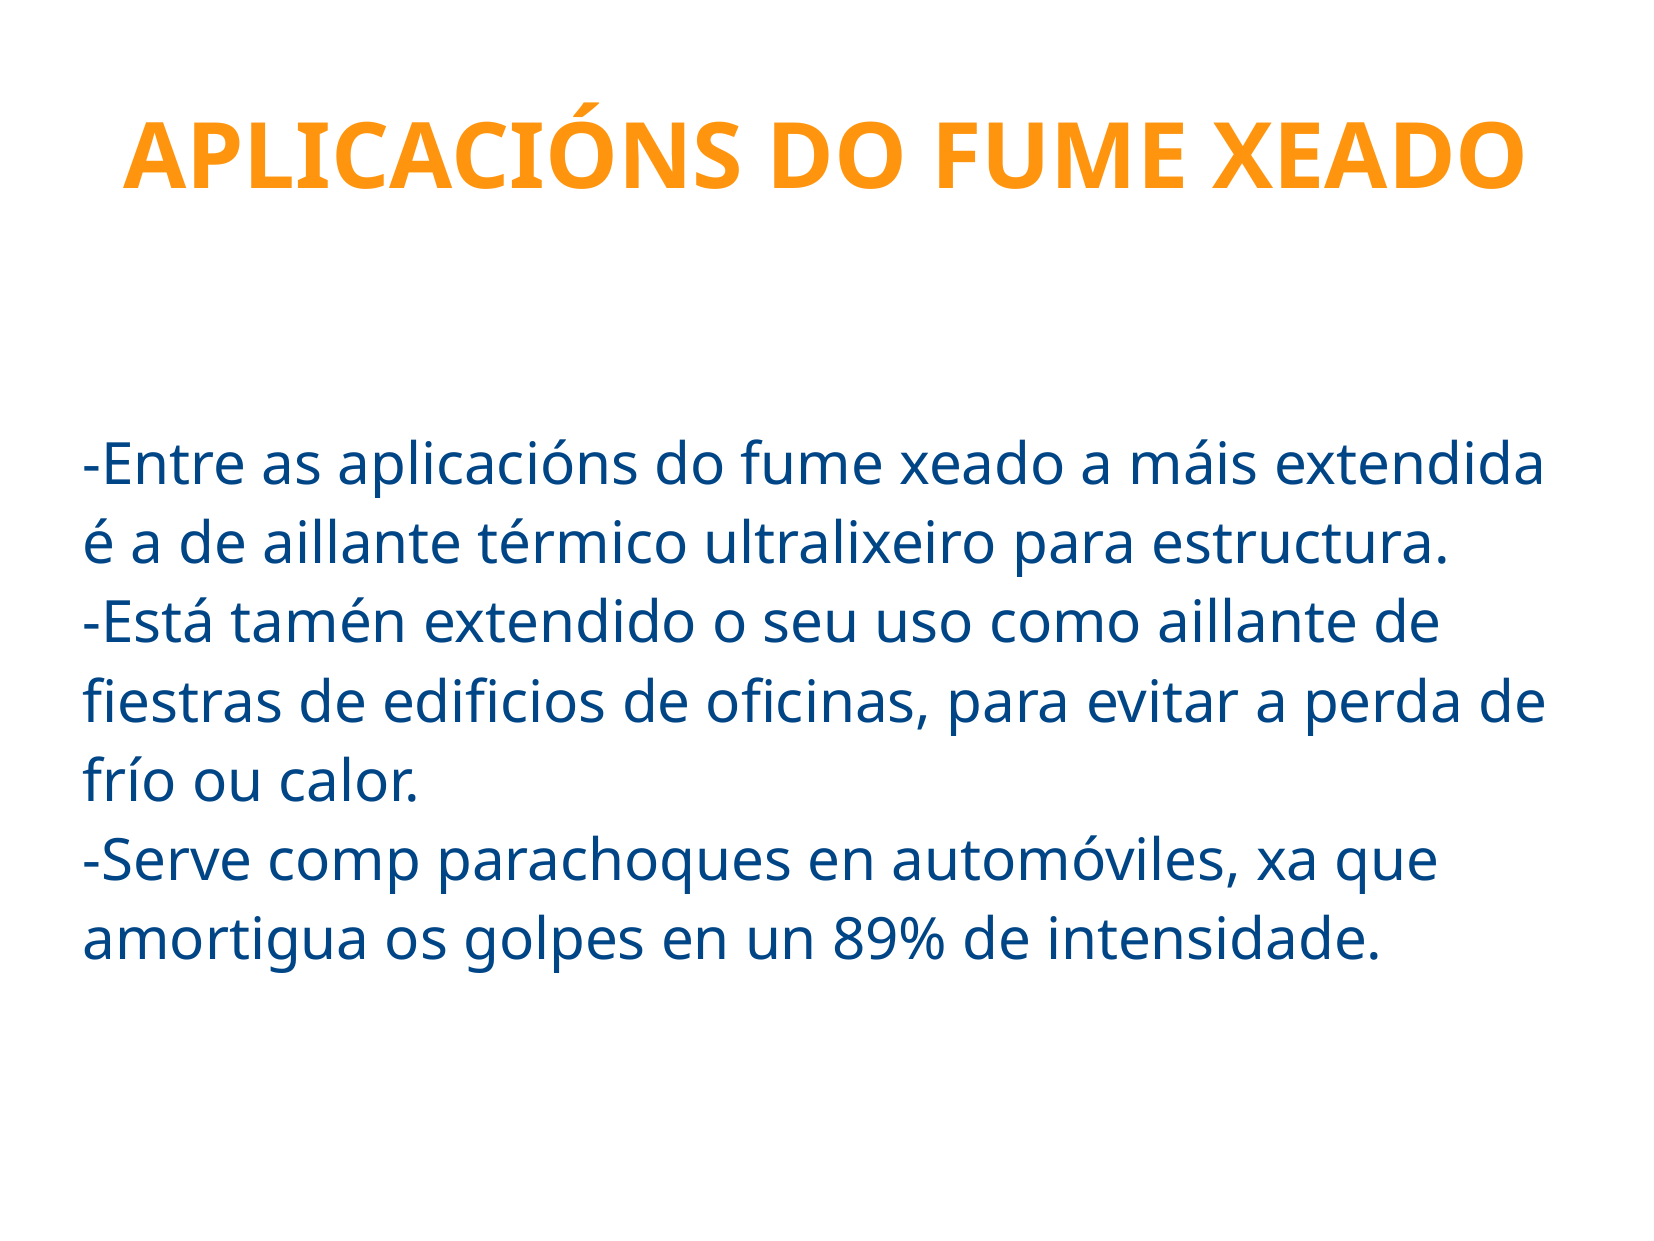

# APLICACIÓNS DO FUME XEADO
-Entre as aplicacións do fume xeado a máis extendida é a de aillante térmico ultralixeiro para estructura.
-Está tamén extendido o seu uso como aillante de fiestras de edificios de oficinas, para evitar a perda de frío ou calor.
-Serve comp parachoques en automóviles, xa que amortigua os golpes en un 89% de intensidade.